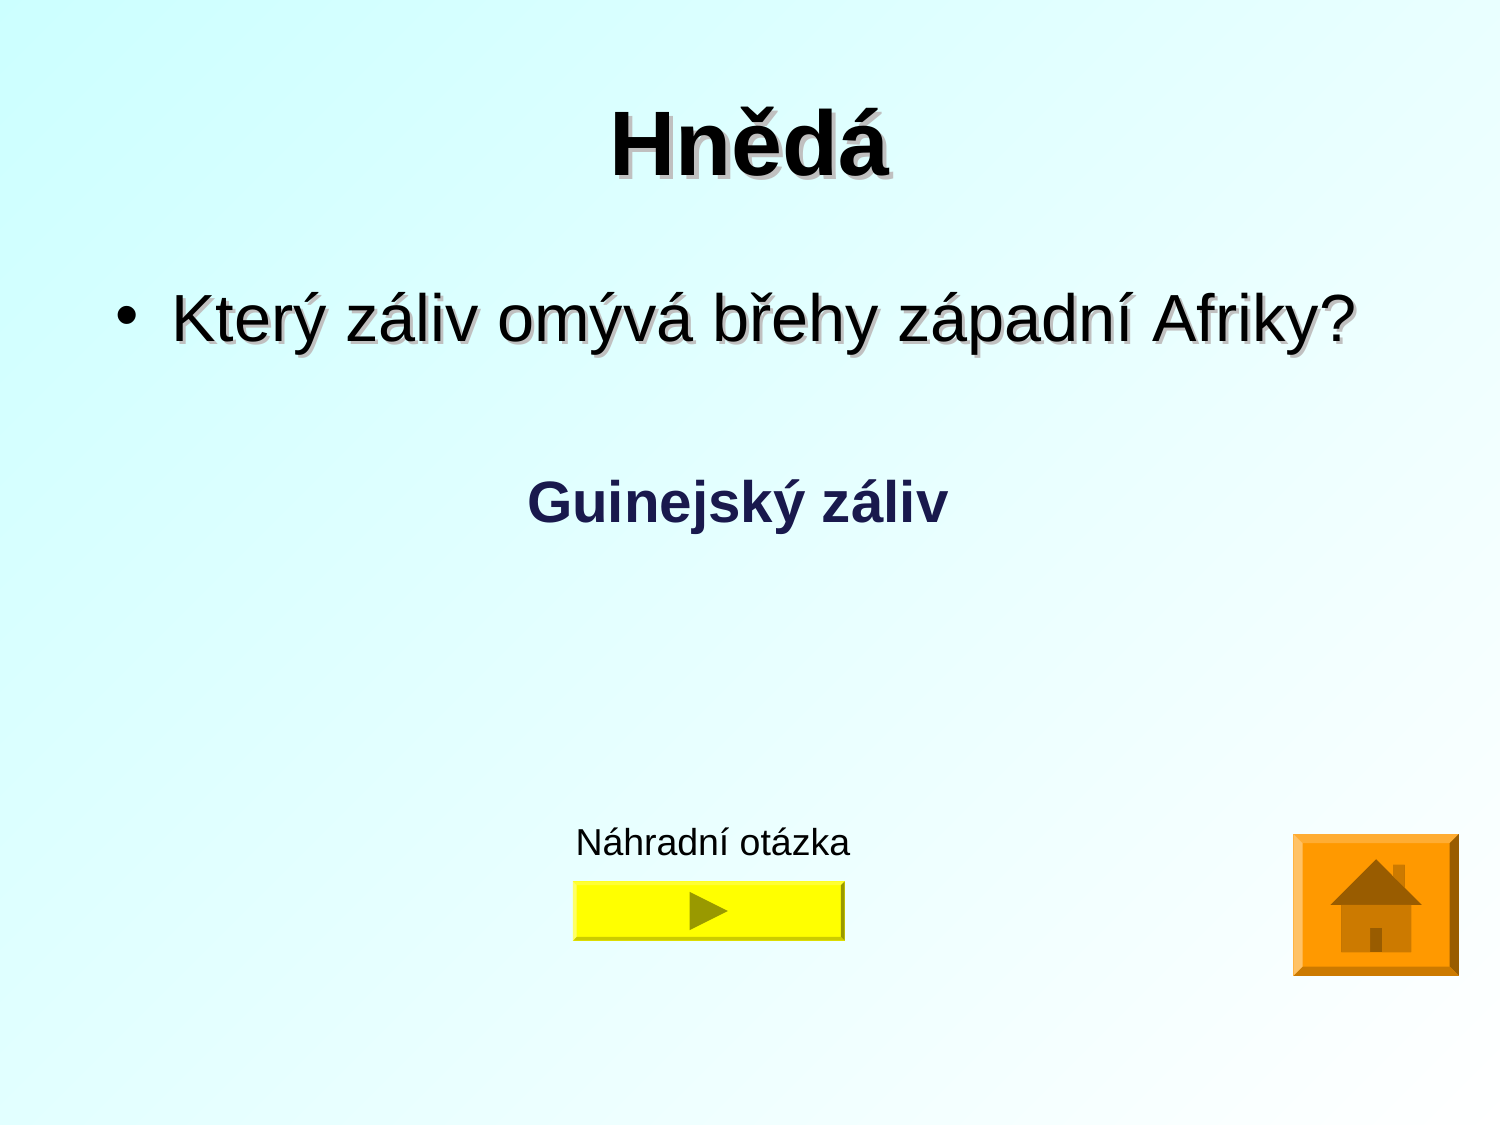

# Hnědá
Který záliv omývá břehy západní Afriky?
Guinejský záliv
Náhradní otázka